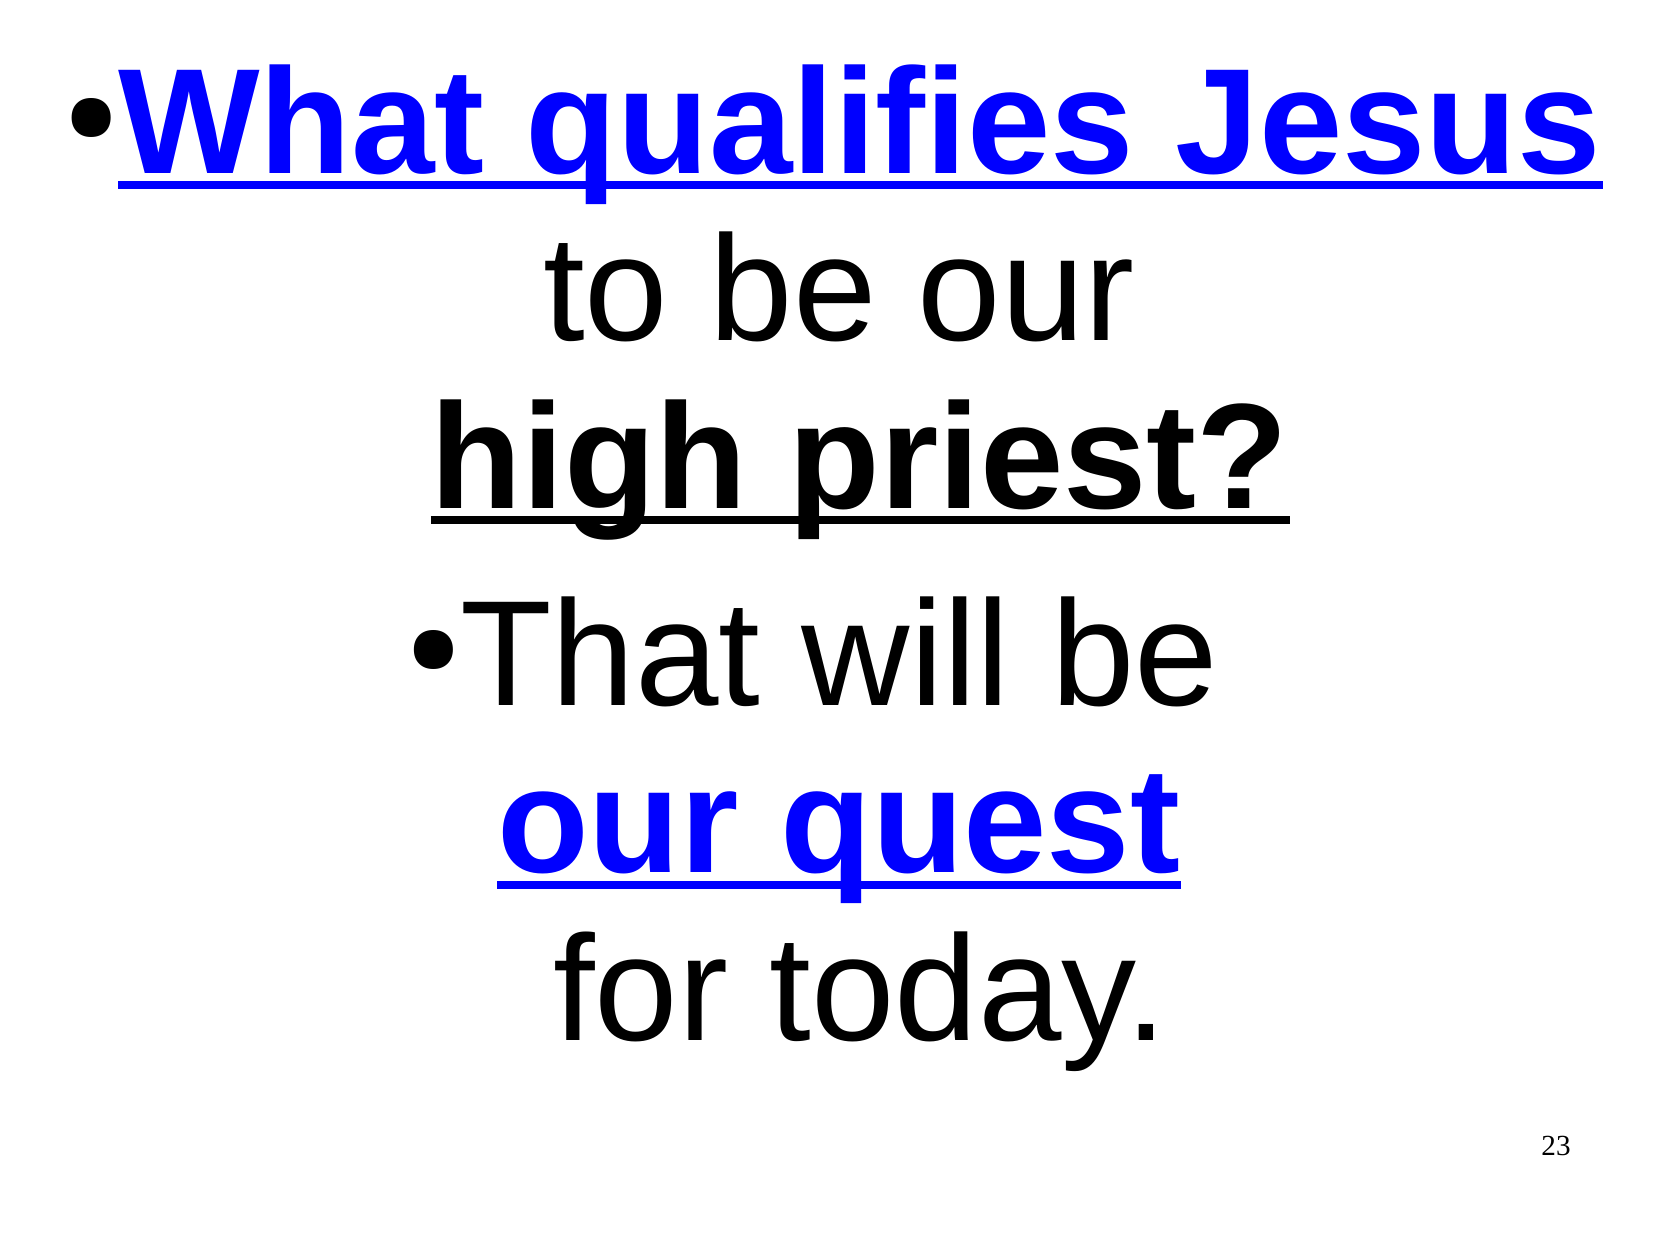

# What qualifies Jesus to be our high priest?
That will be
our quest
for today.
23